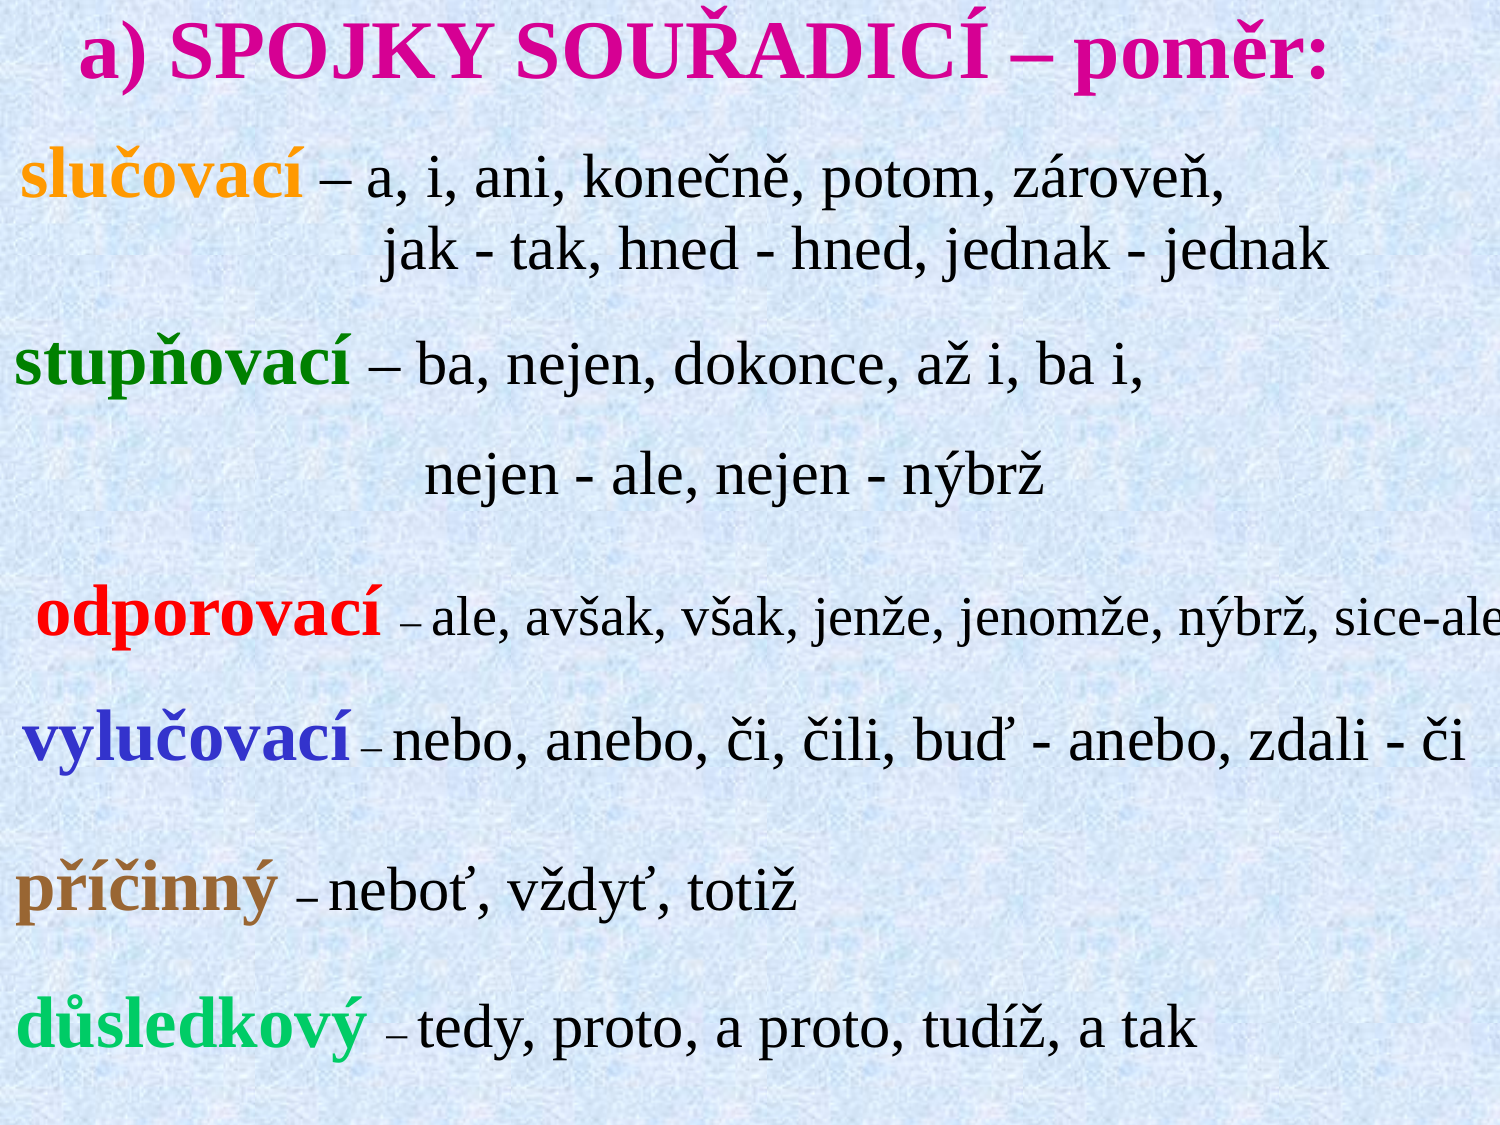

a) SPOJKY SOUŘADICÍ – poměr:
slučovací – a, i, ani, konečně, potom, zároveň,
 jak - tak, hned - hned, jednak - jednak
stupňovací – ba, nejen, dokonce, až i, ba i,
 nejen - ale, nejen - nýbrž
odporovací – ale, avšak, však, jenže, jenomže, nýbrž, sice-ale
vylučovací – nebo, anebo, či, čili, buď - anebo, zdali - či
příčinný – neboť, vždyť, totiž
důsledkový – tedy, proto, a proto, tudíž, a tak